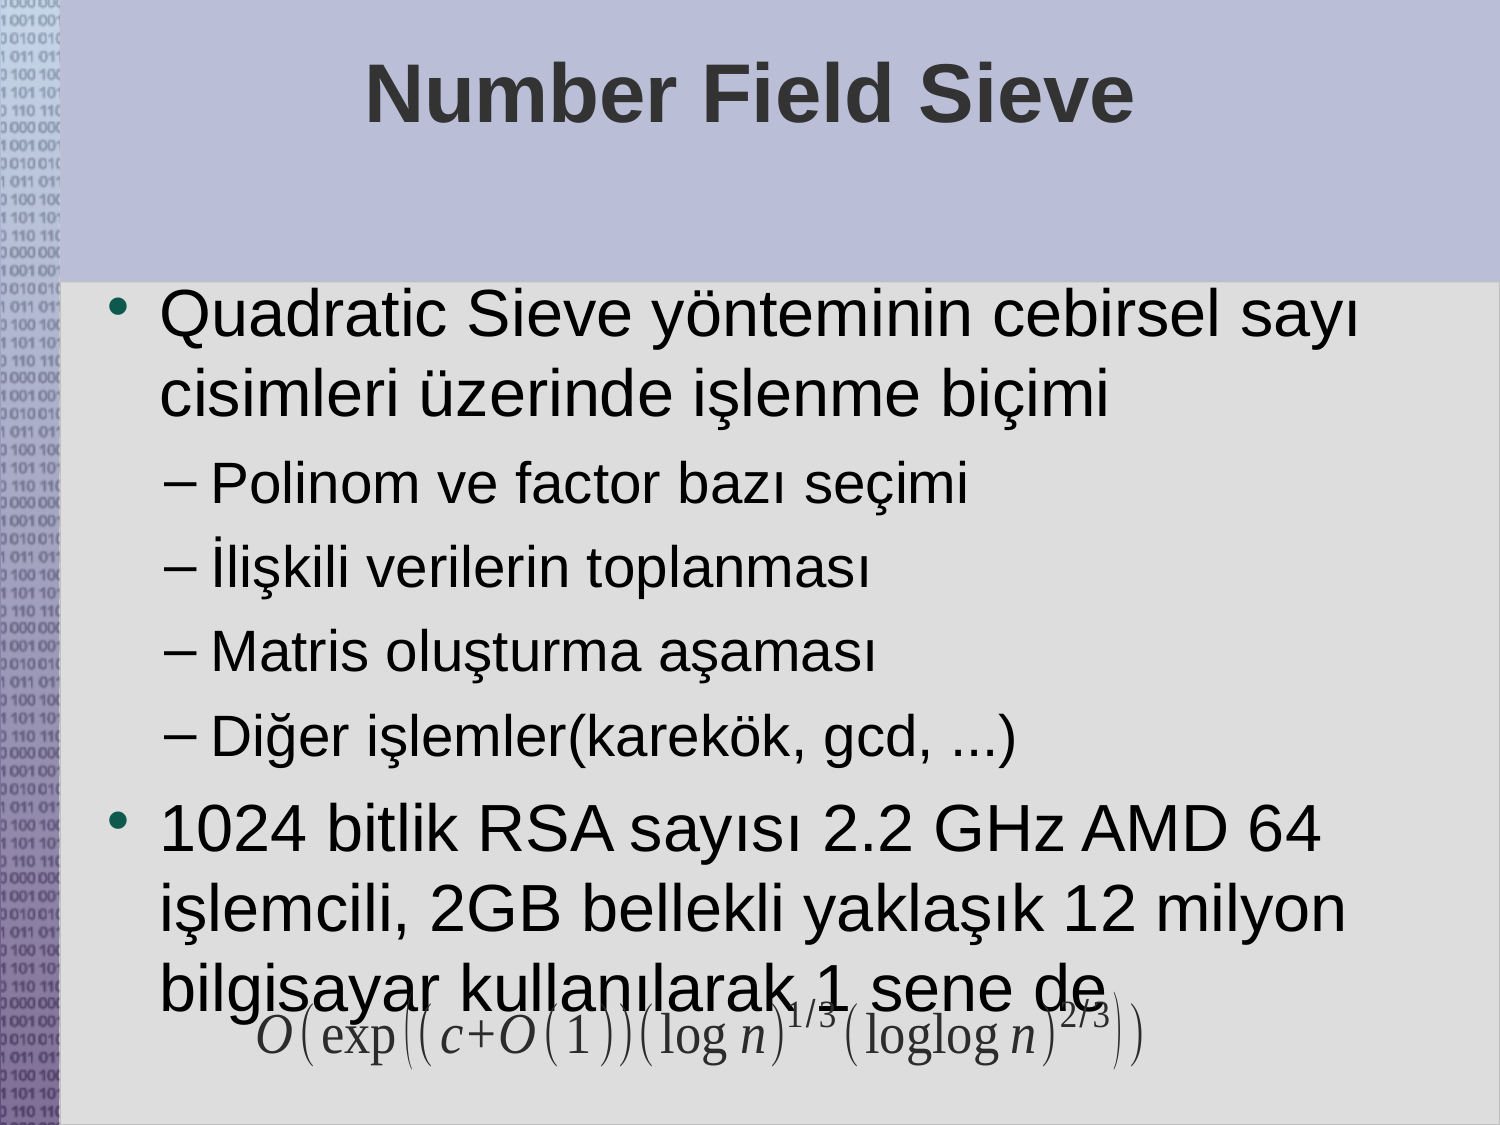

# Number Field Sieve
Quadratic Sieve yönteminin cebirsel sayı cisimleri üzerinde işlenme biçimi
Polinom ve factor bazı seçimi
İlişkili verilerin toplanması
Matris oluşturma aşaması
Diğer işlemler(karekök, gcd, ...)
1024 bitlik RSA sayısı 2.2 GHz AMD 64 işlemcili, 2GB bellekli yaklaşık 12 milyon bilgisayar kullanılarak 1 sene de